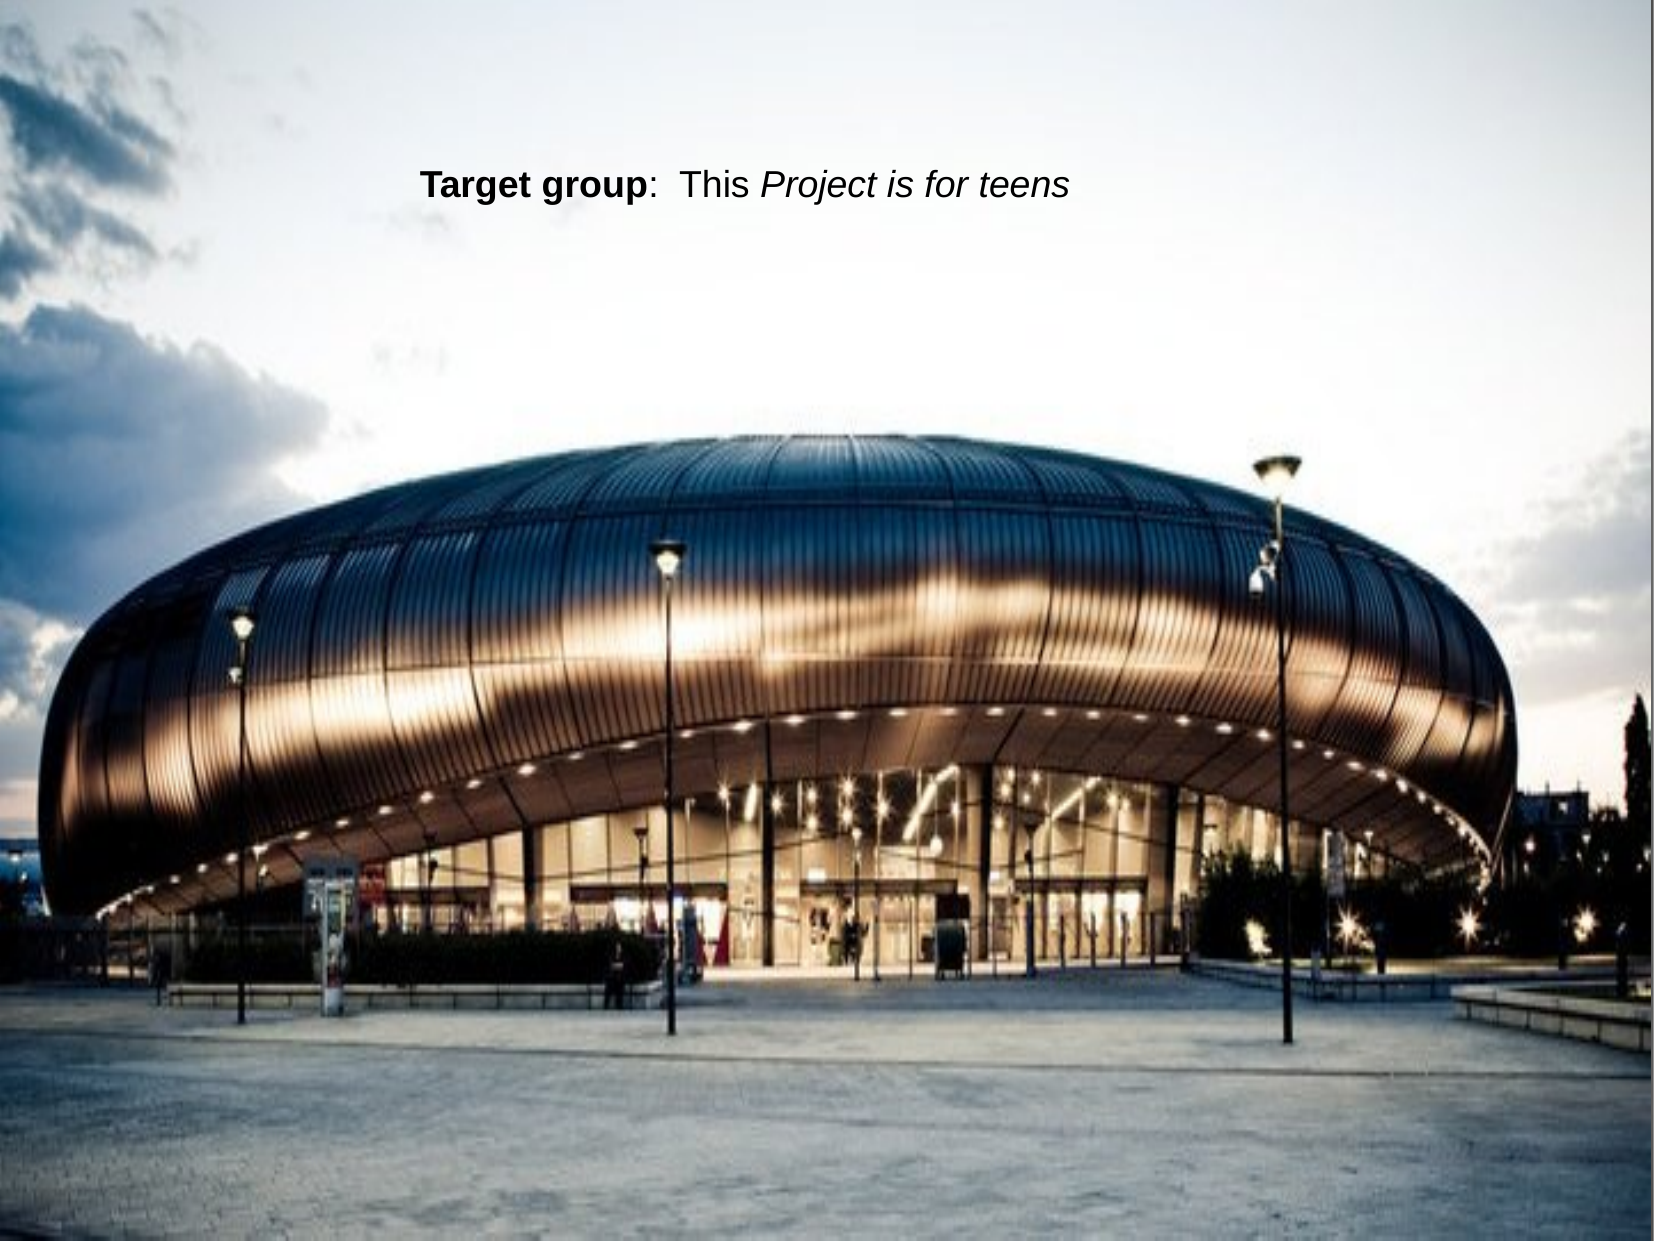

#
Target group: This Project is for teens